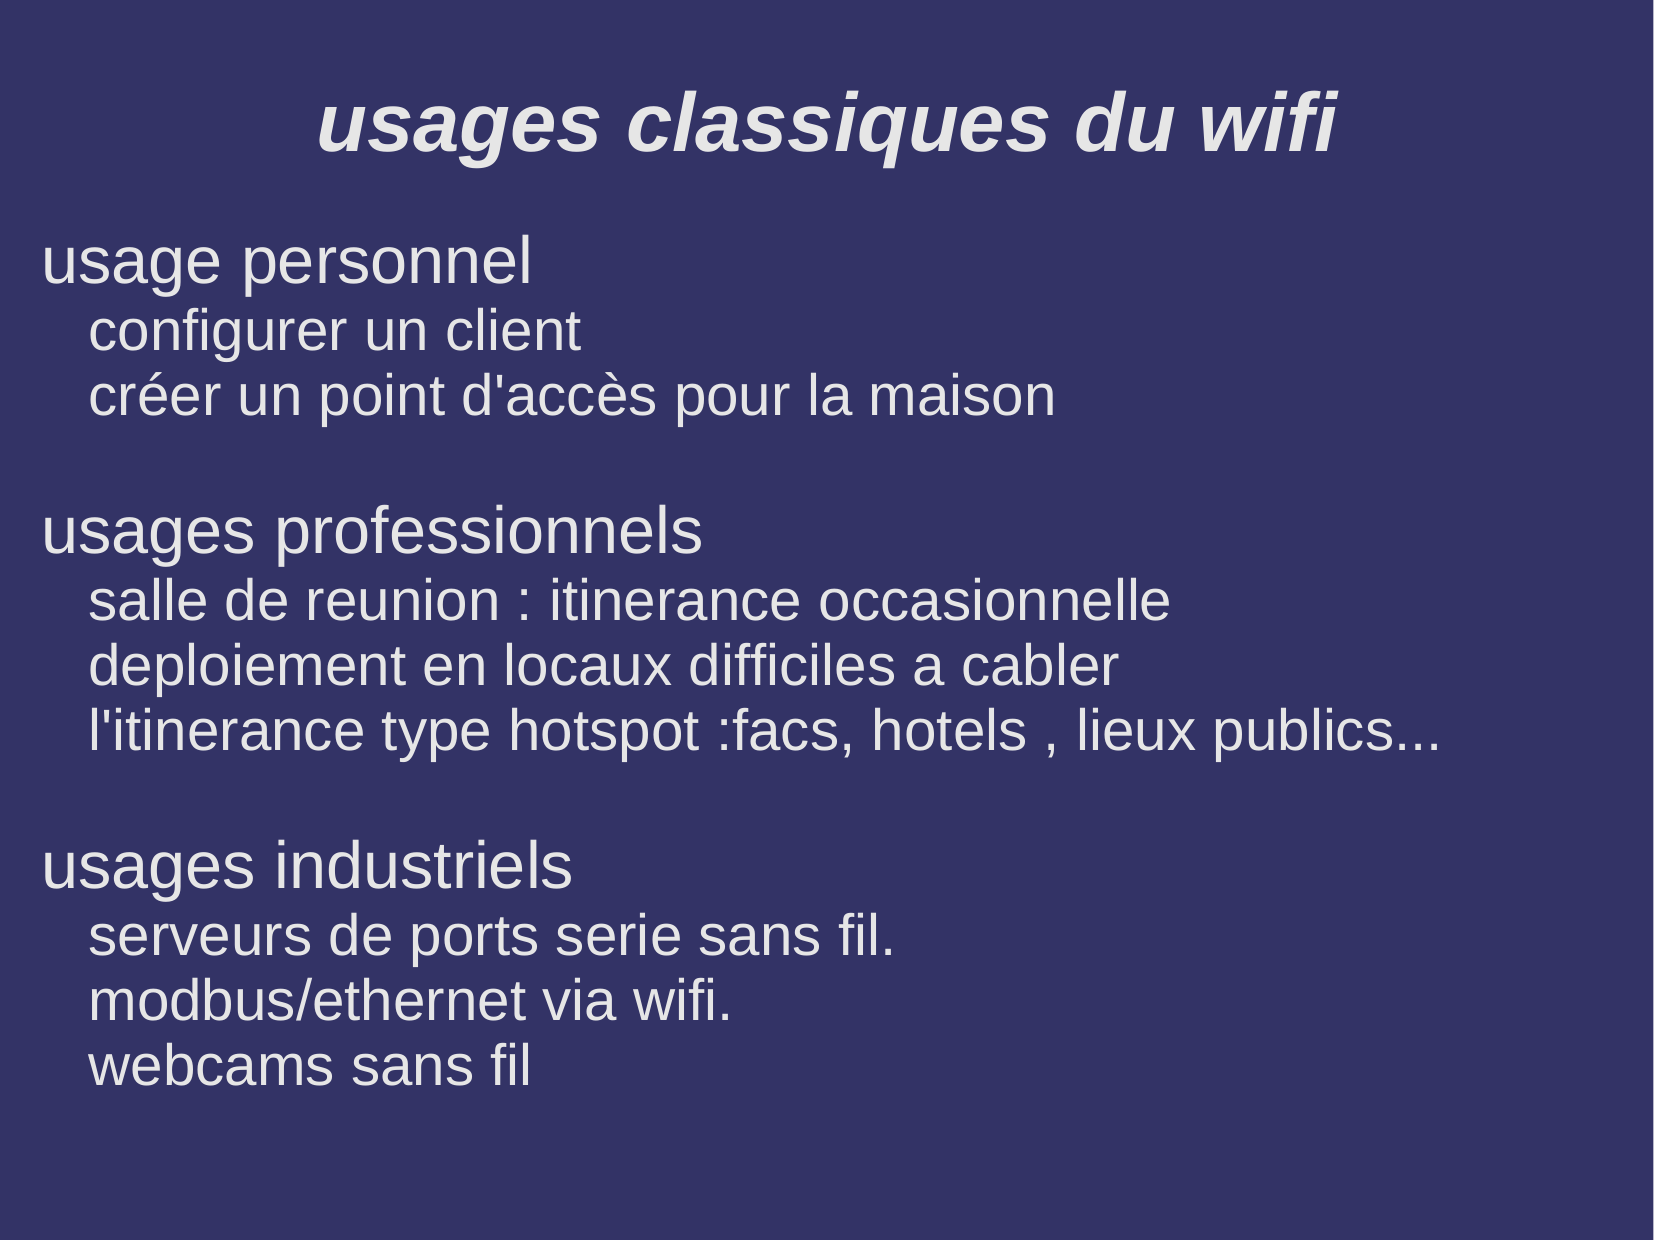

# usages classiques du wifi
usage personnel
configurer un client
créer un point d'accès pour la maison
usages professionnels
salle de reunion : itinerance occasionnelle
deploiement en locaux difficiles a cabler
l'itinerance type hotspot :facs, hotels , lieux publics...
usages industriels
serveurs de ports serie sans fil.
modbus/ethernet via wifi.
webcams sans fil